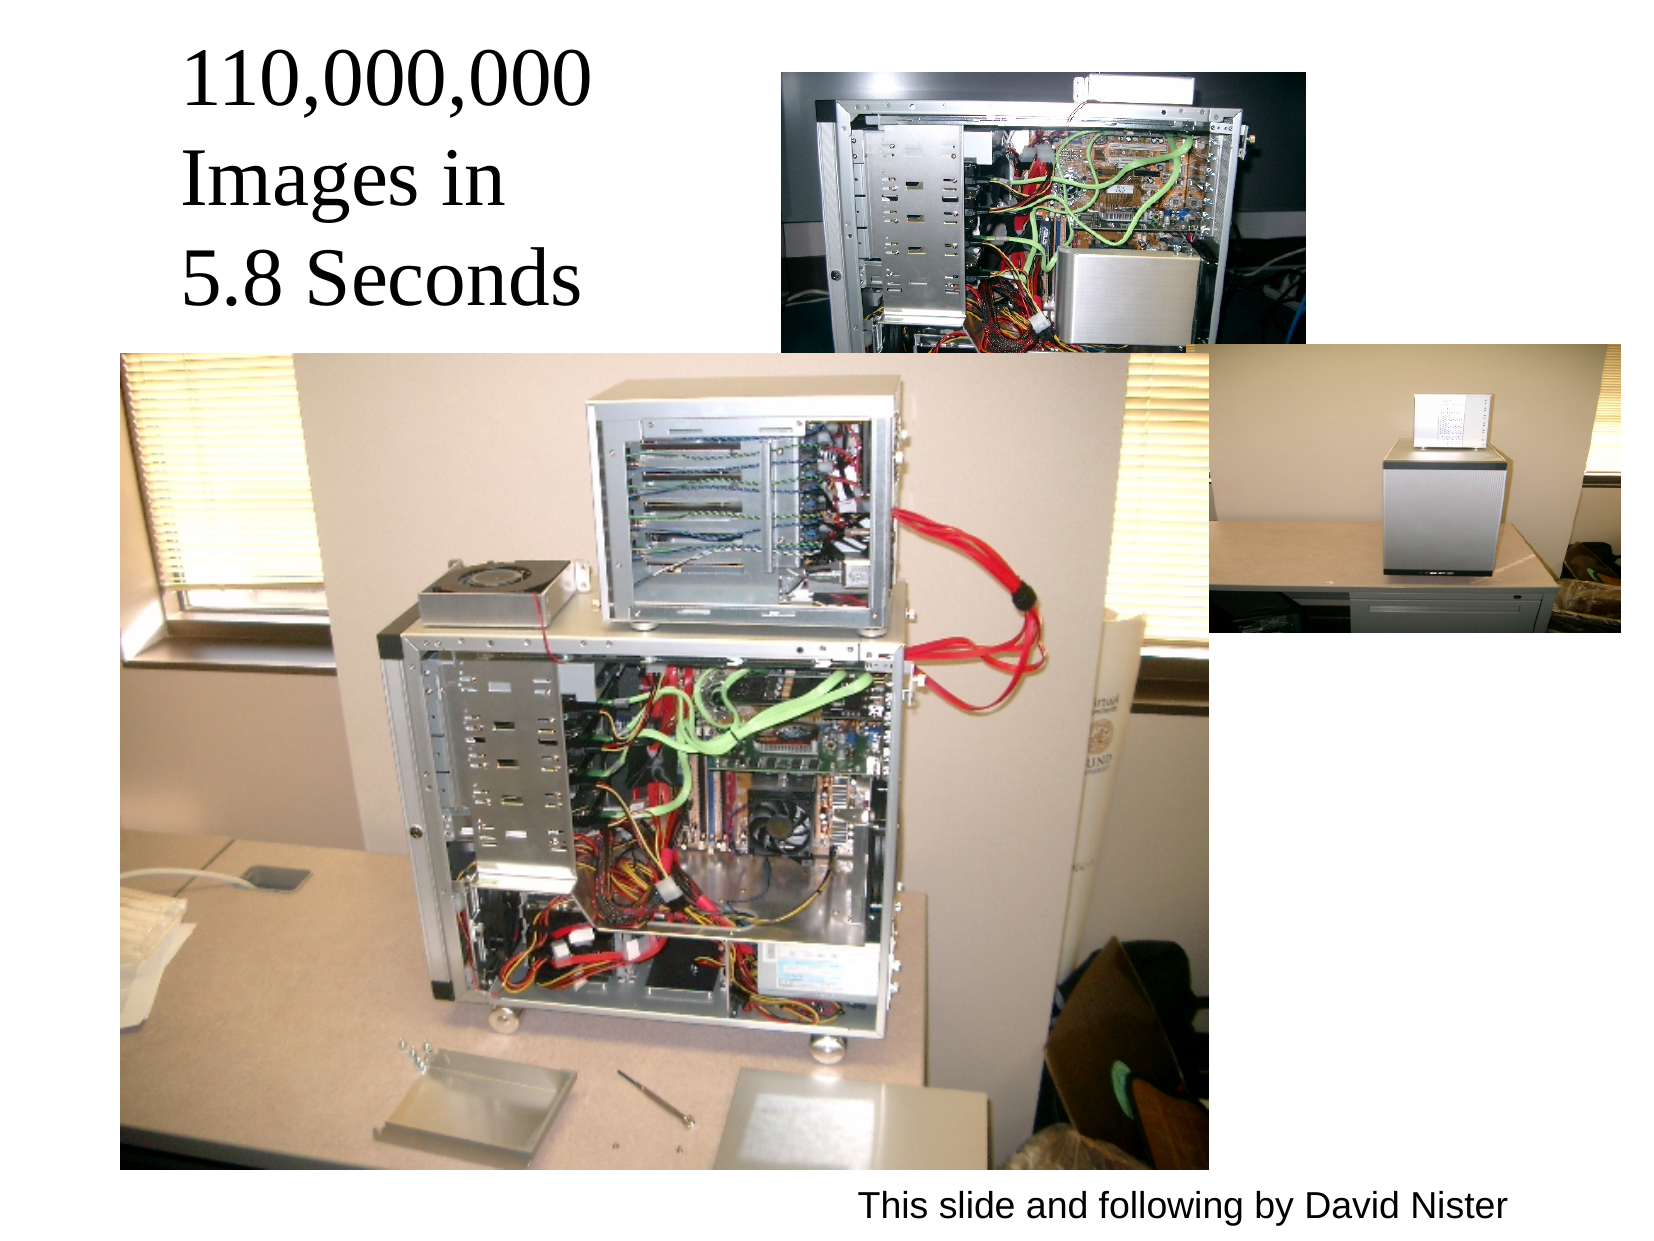

110,000,000
Images in
5.8 Seconds
Slide
This slide and following by David Nister